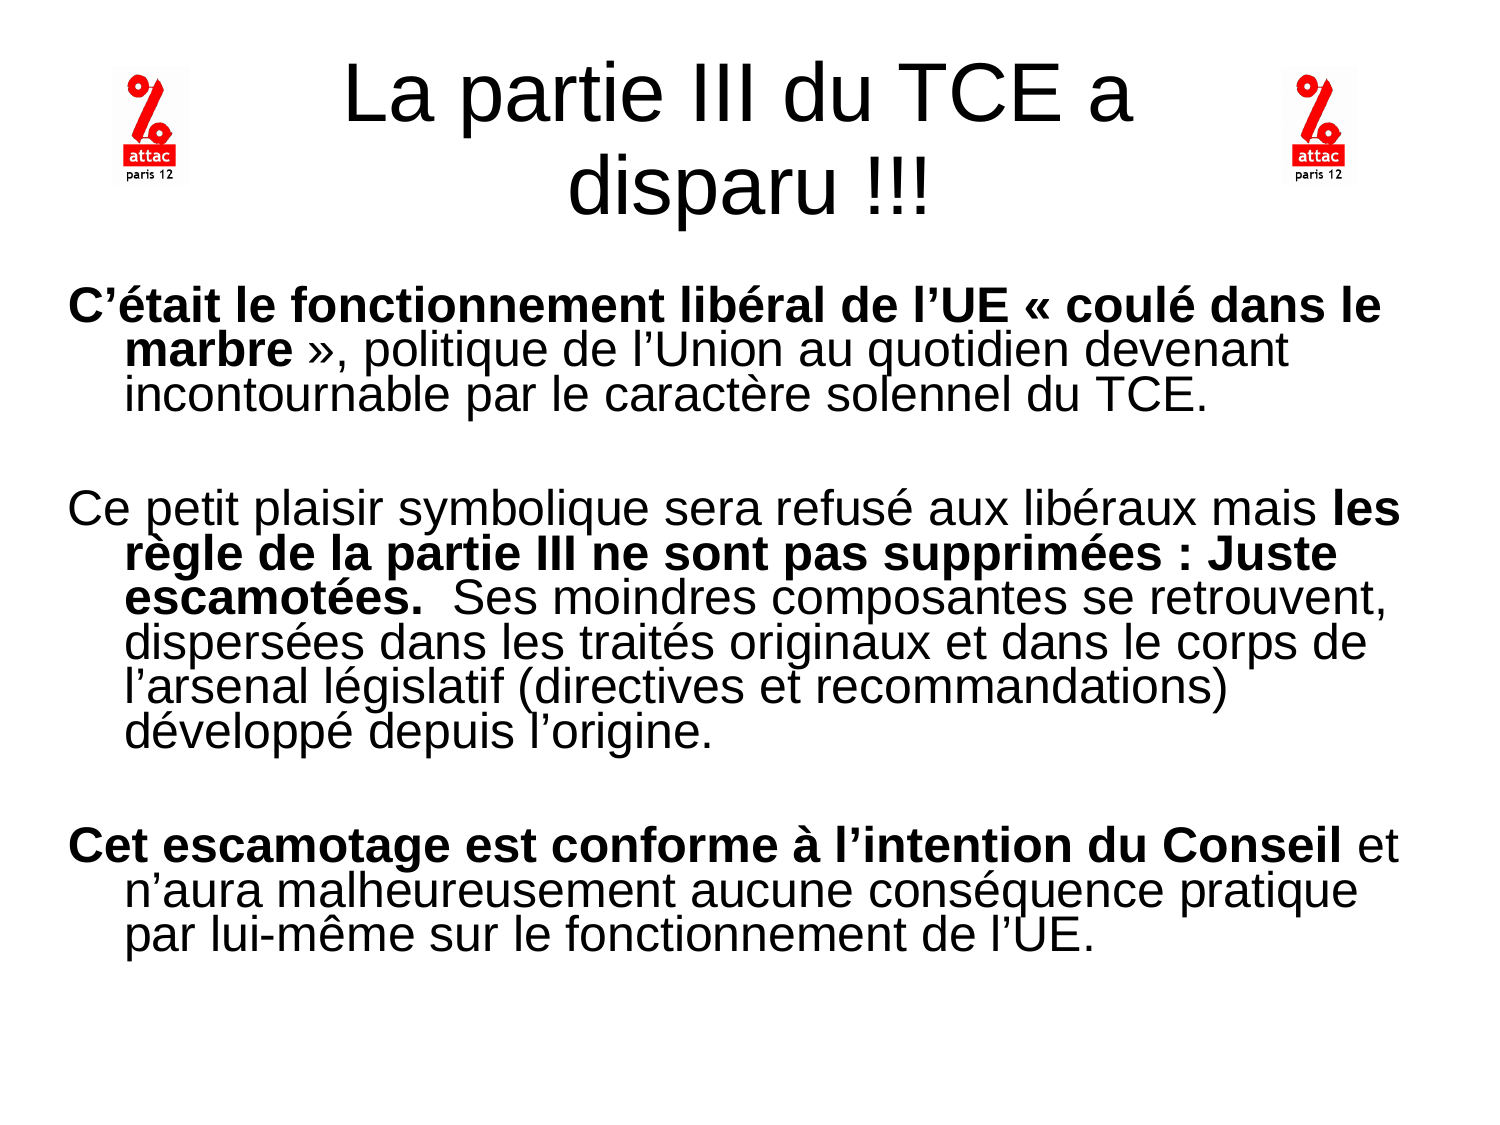

# La partie III du TCE a disparu !!!
C’était le fonctionnement libéral de l’UE « coulé dans le marbre », politique de l’Union au quotidien devenant incontournable par le caractère solennel du TCE.
Ce petit plaisir symbolique sera refusé aux libéraux mais les règle de la partie III ne sont pas supprimées : Juste escamotées. Ses moindres composantes se retrouvent, dispersées dans les traités originaux et dans le corps de l’arsenal législatif (directives et recommandations) développé depuis l’origine.
Cet escamotage est conforme à l’intention du Conseil et n’aura malheureusement aucune conséquence pratique par lui-même sur le fonctionnement de l’UE.